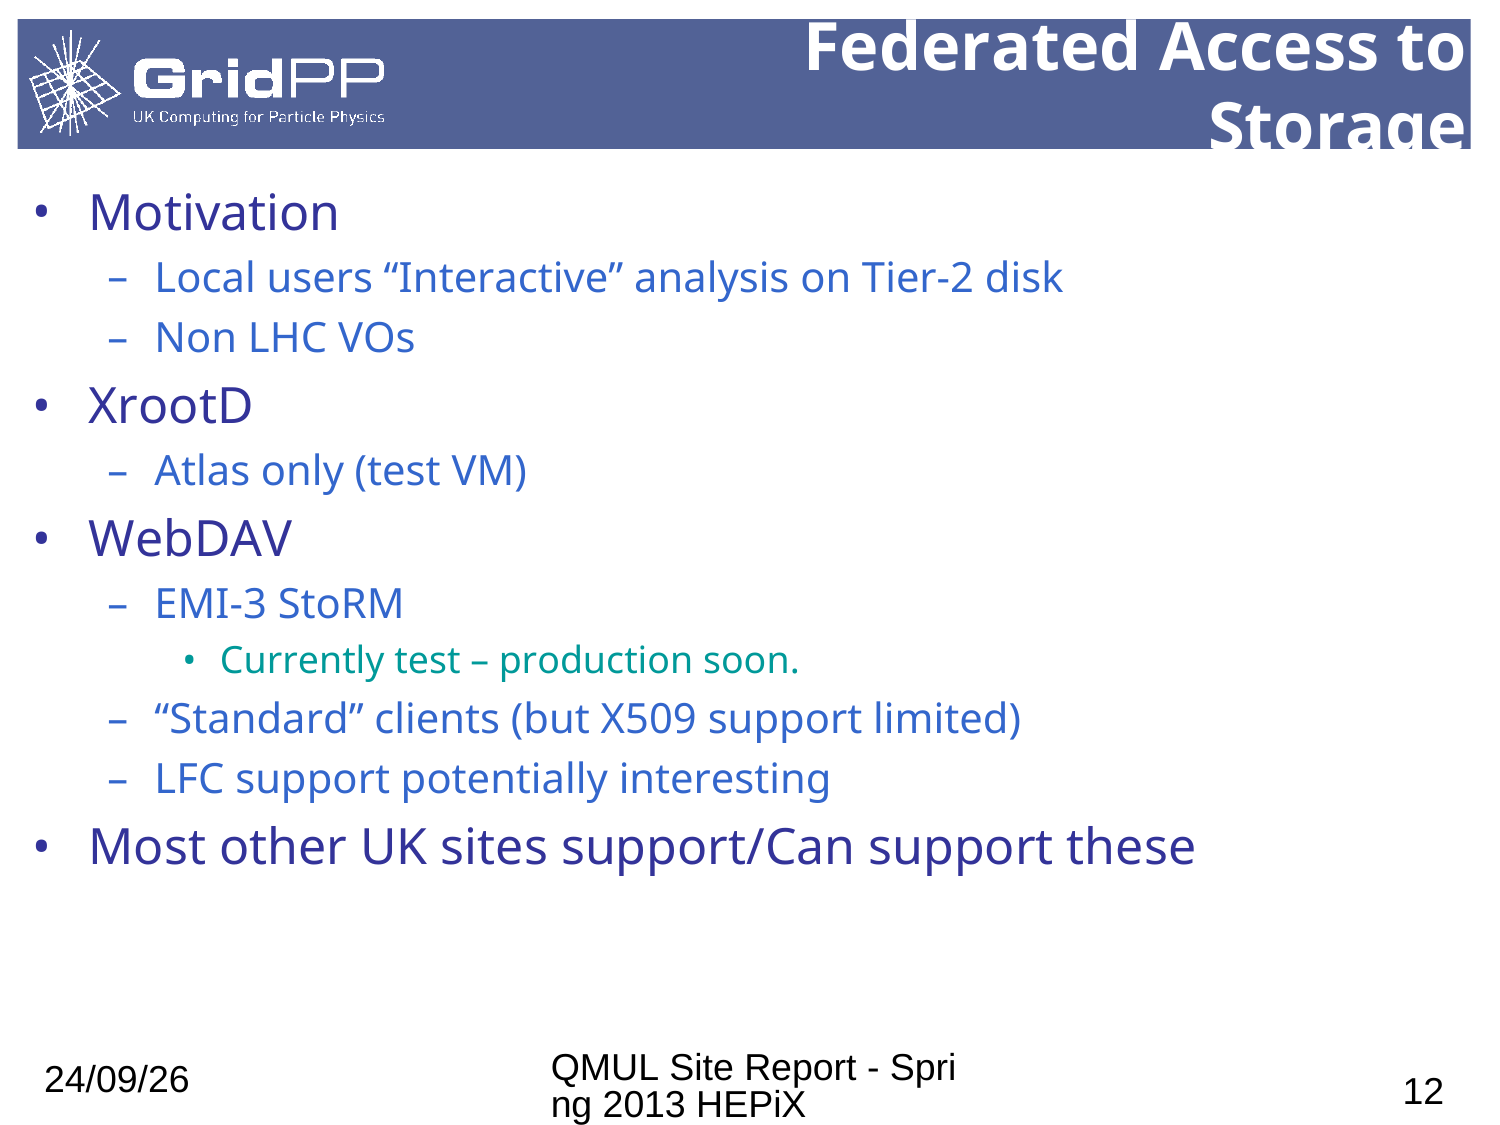

# Federated Access to Storage
Motivation
Local users “Interactive” analysis on Tier-2 disk
Non LHC VOs
XrootD
Atlas only (test VM)
WebDAV
EMI-3 StoRM
Currently test – production soon.
“Standard” clients (but X509 support limited)
LFC support potentially interesting
Most other UK sites support/Can support these
QMUL Site Report - Spring 2013 HEPiX
12